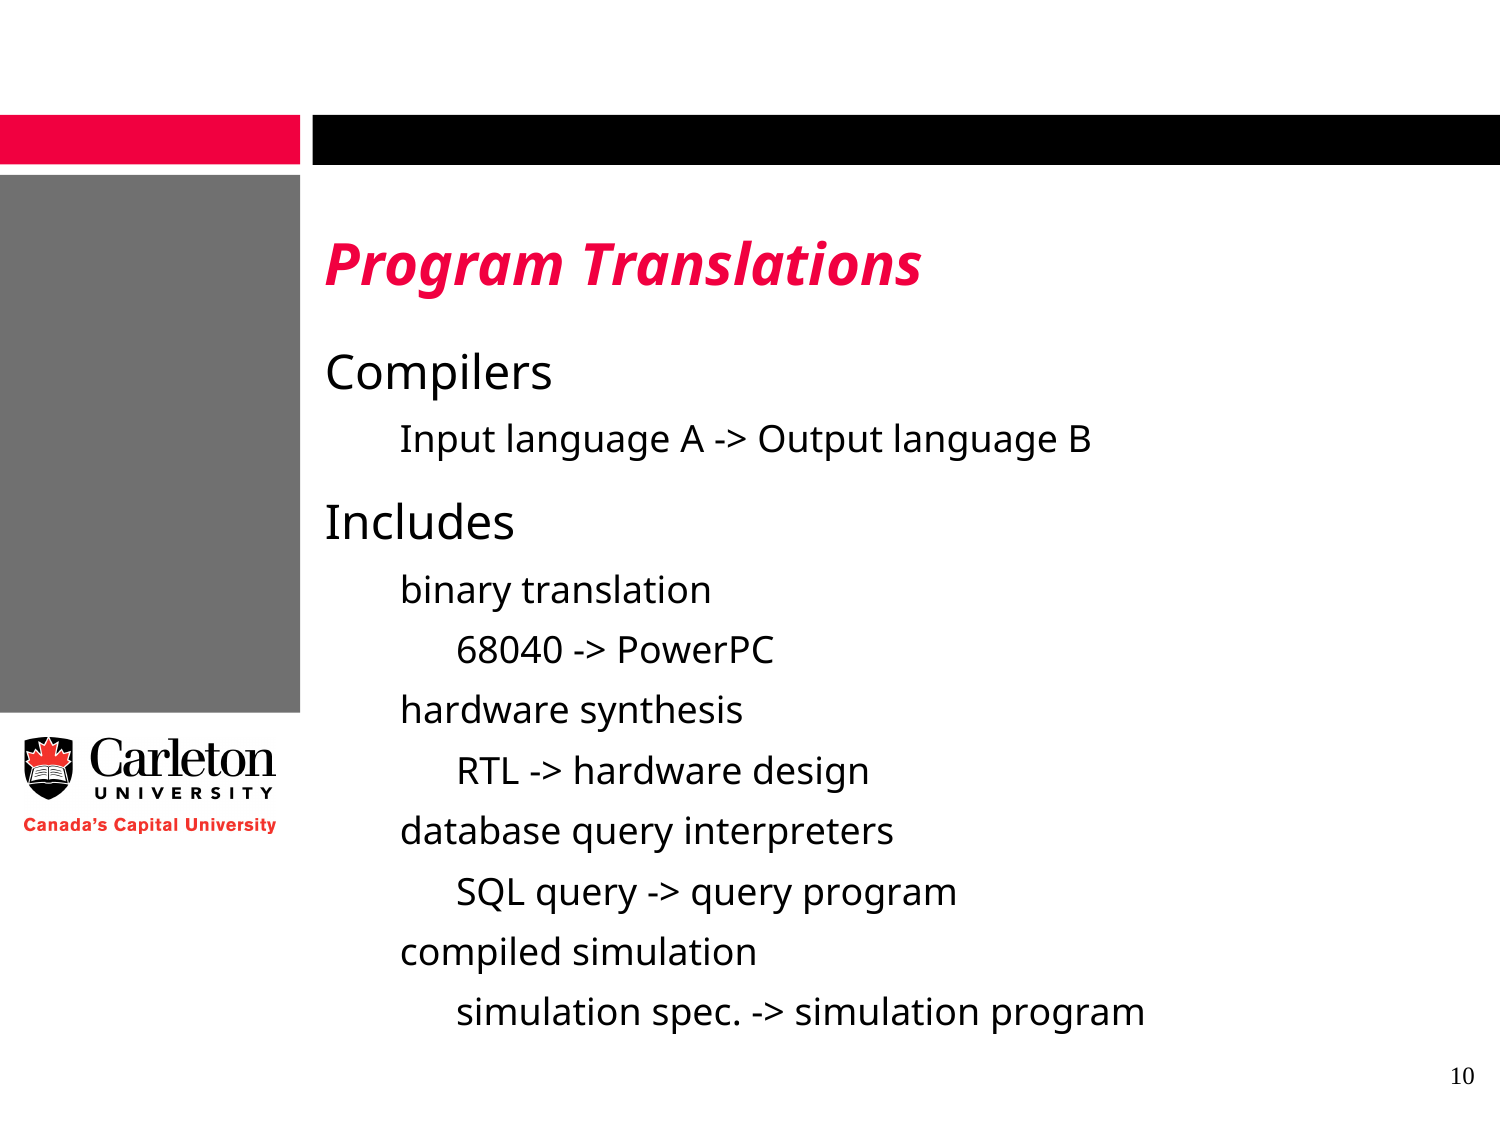

# Program Translations
Compilers
Input language A -> Output language B
Includes
binary translation
68040 -> PowerPC
hardware synthesis
RTL -> hardware design
database query interpreters
SQL query -> query program
compiled simulation
simulation spec. -> simulation program
10